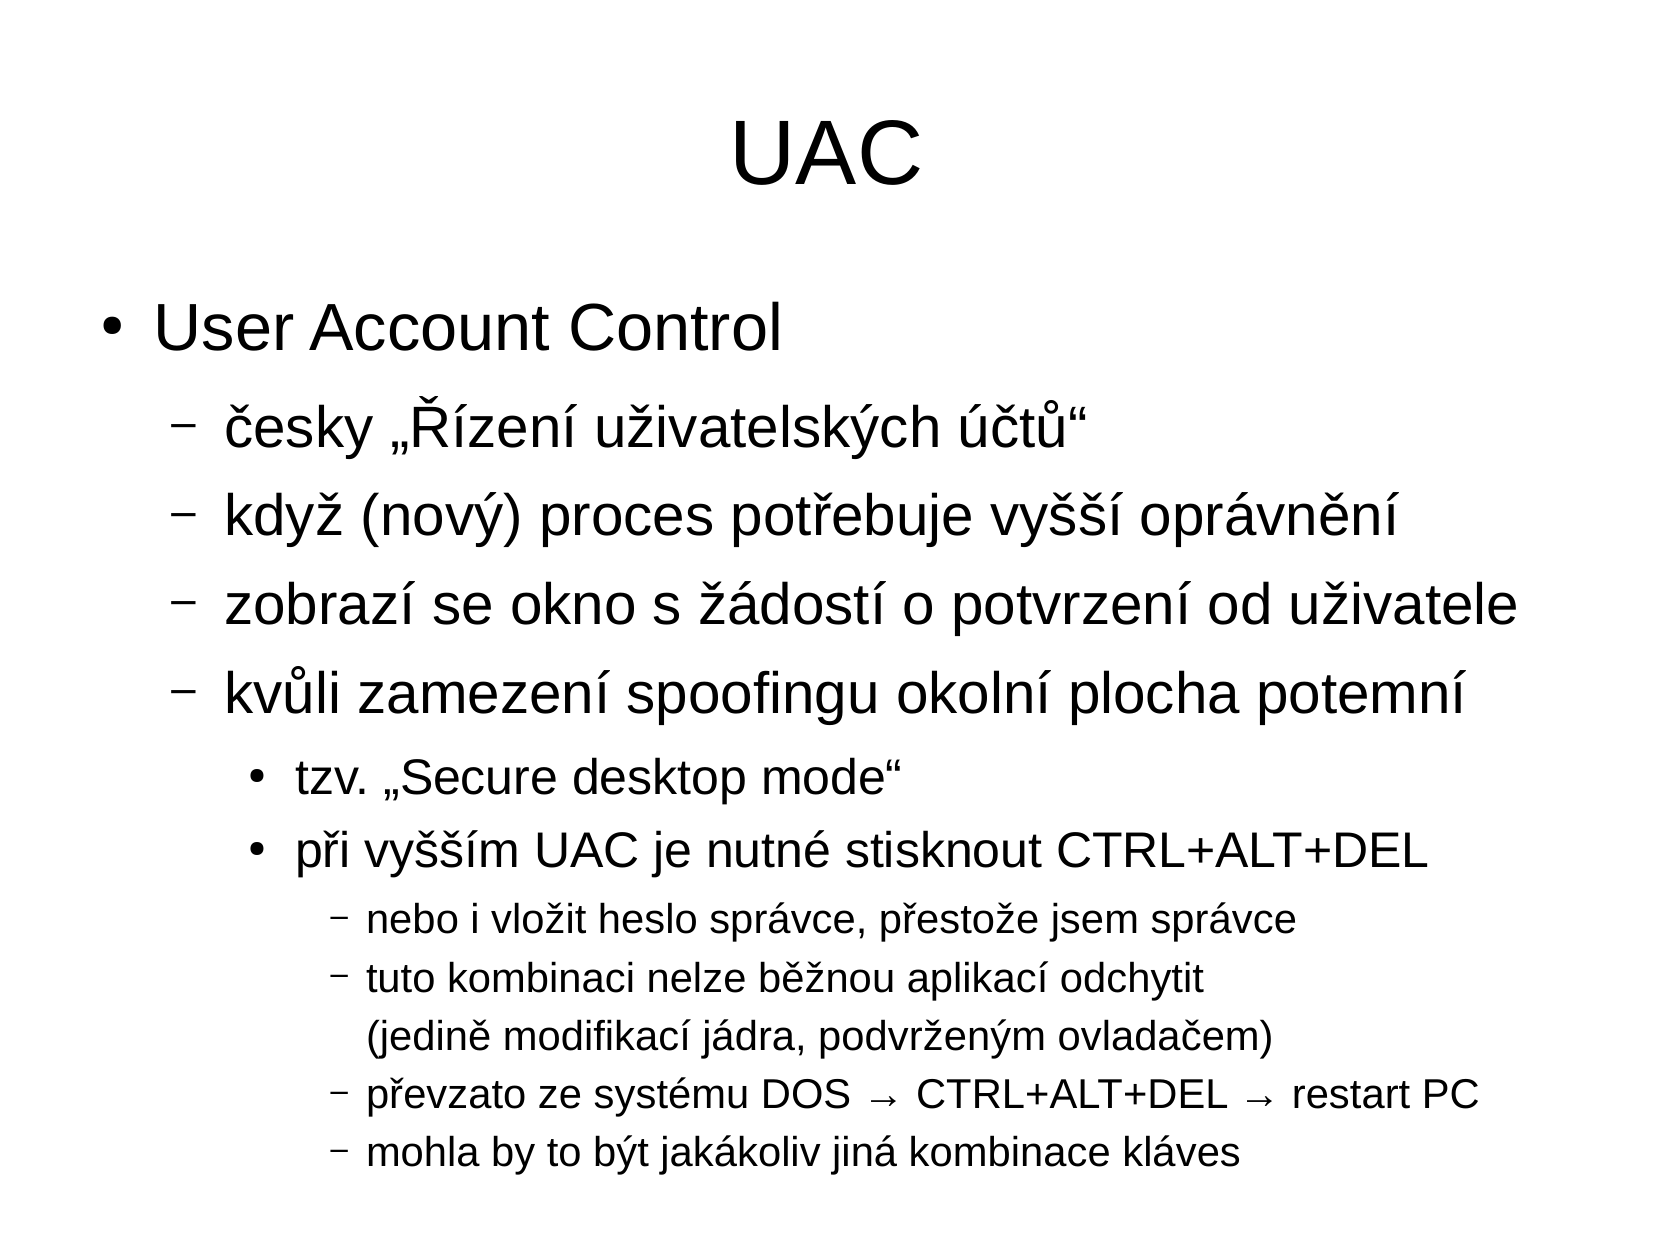

# UAC
User Account Control
česky „Řízení uživatelských účtů“
když (nový) proces potřebuje vyšší oprávnění
zobrazí se okno s žádostí o potvrzení od uživatele
kvůli zamezení spoofingu okolní plocha potemní
tzv. „Secure desktop mode“
při vyšším UAC je nutné stisknout CTRL+ALT+DEL
nebo i vložit heslo správce, přestože jsem správce
tuto kombinaci nelze běžnou aplikací odchytit
(jedině modifikací jádra, podvrženým ovladačem)
převzato ze systému DOS → CTRL+ALT+DEL → restart PC
mohla by to být jakákoliv jiná kombinace kláves